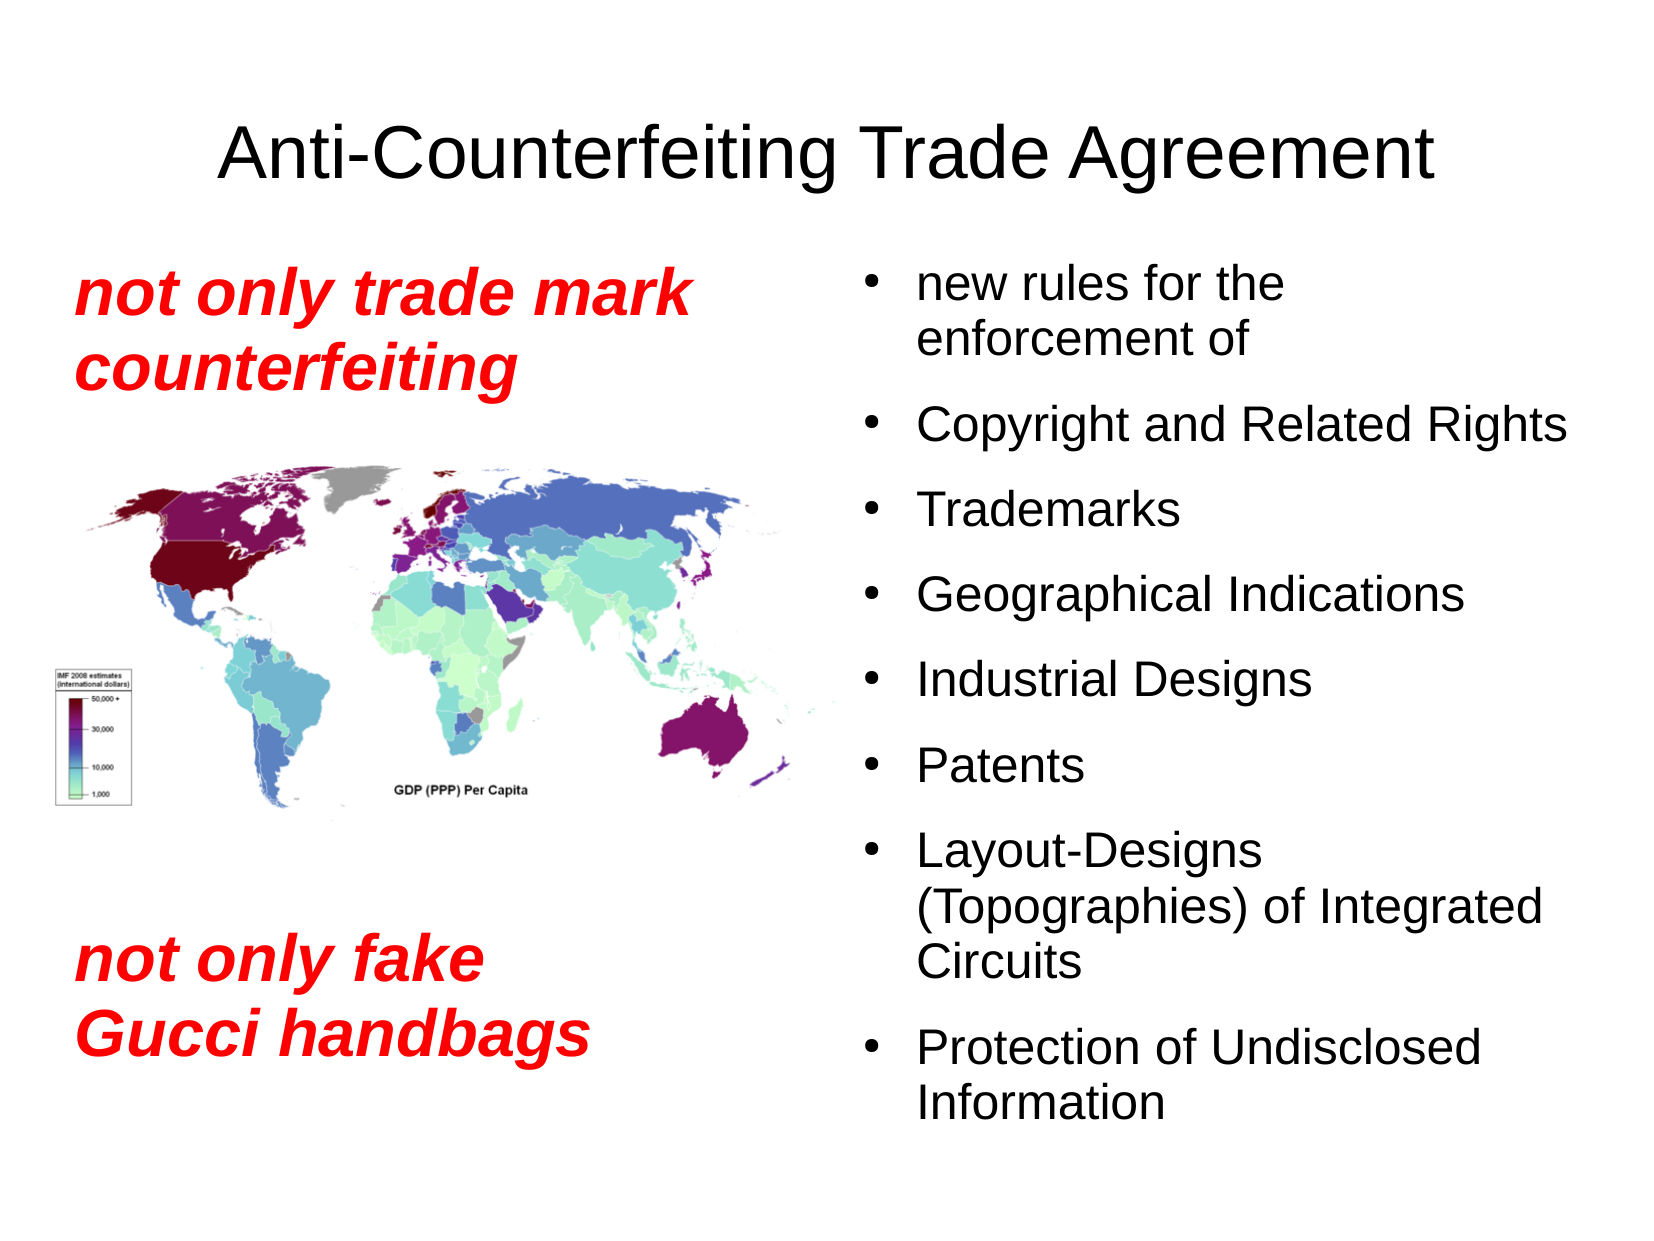

# Anti-Counterfeiting Trade Agreement
not only trade mark
counterfeiting
new rules for the enforcement of
Copyright and Related Rights
Trademarks
Geographical Indications
Industrial Designs
Patents
Layout-Designs (Topographies) of Integrated Circuits
Protection of Undisclosed Information
not only fake
Gucci handbags